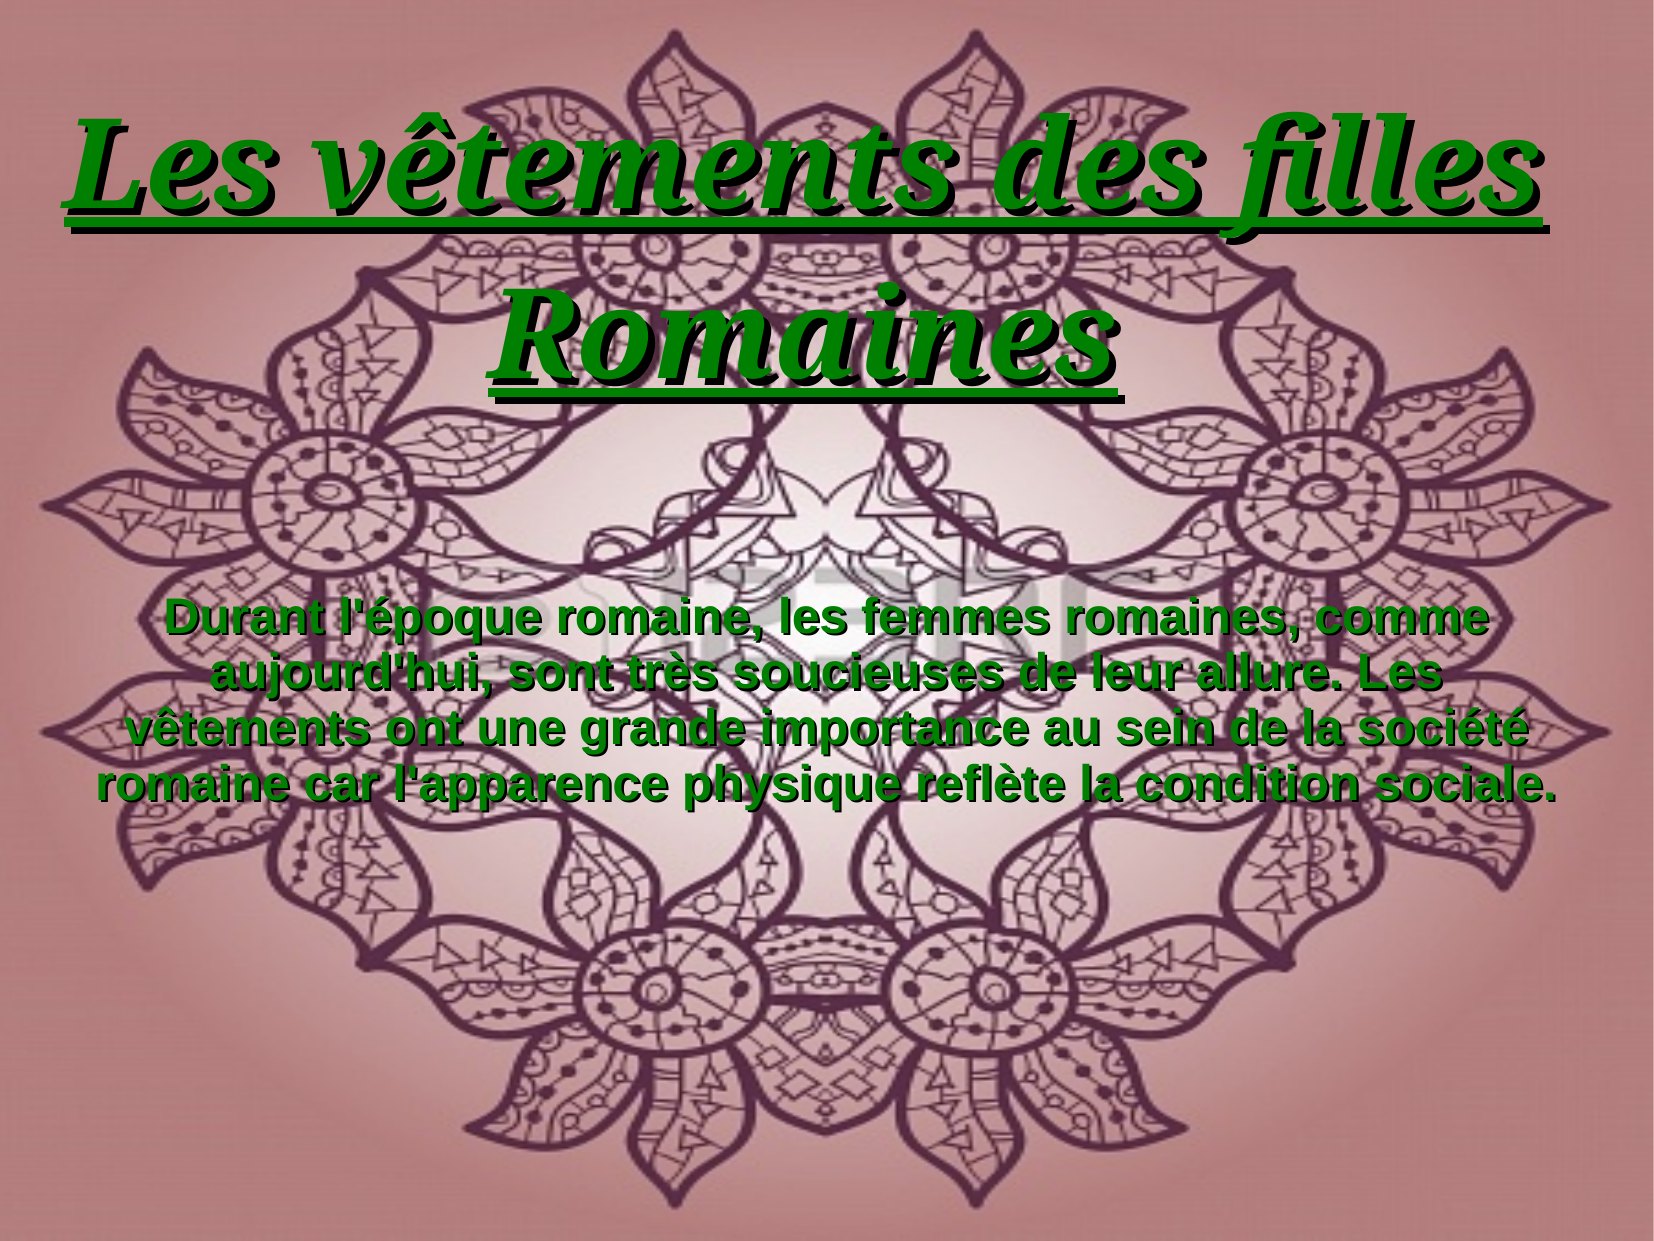

Les vêtements des filles Romaines
# Durant l'époque romaine, les femmes romaines, comme aujourd'hui, sont très soucieuses de leur allure. Les vêtements ont une grande importance au sein de la société romaine car l'apparence physique reflète la condition sociale.